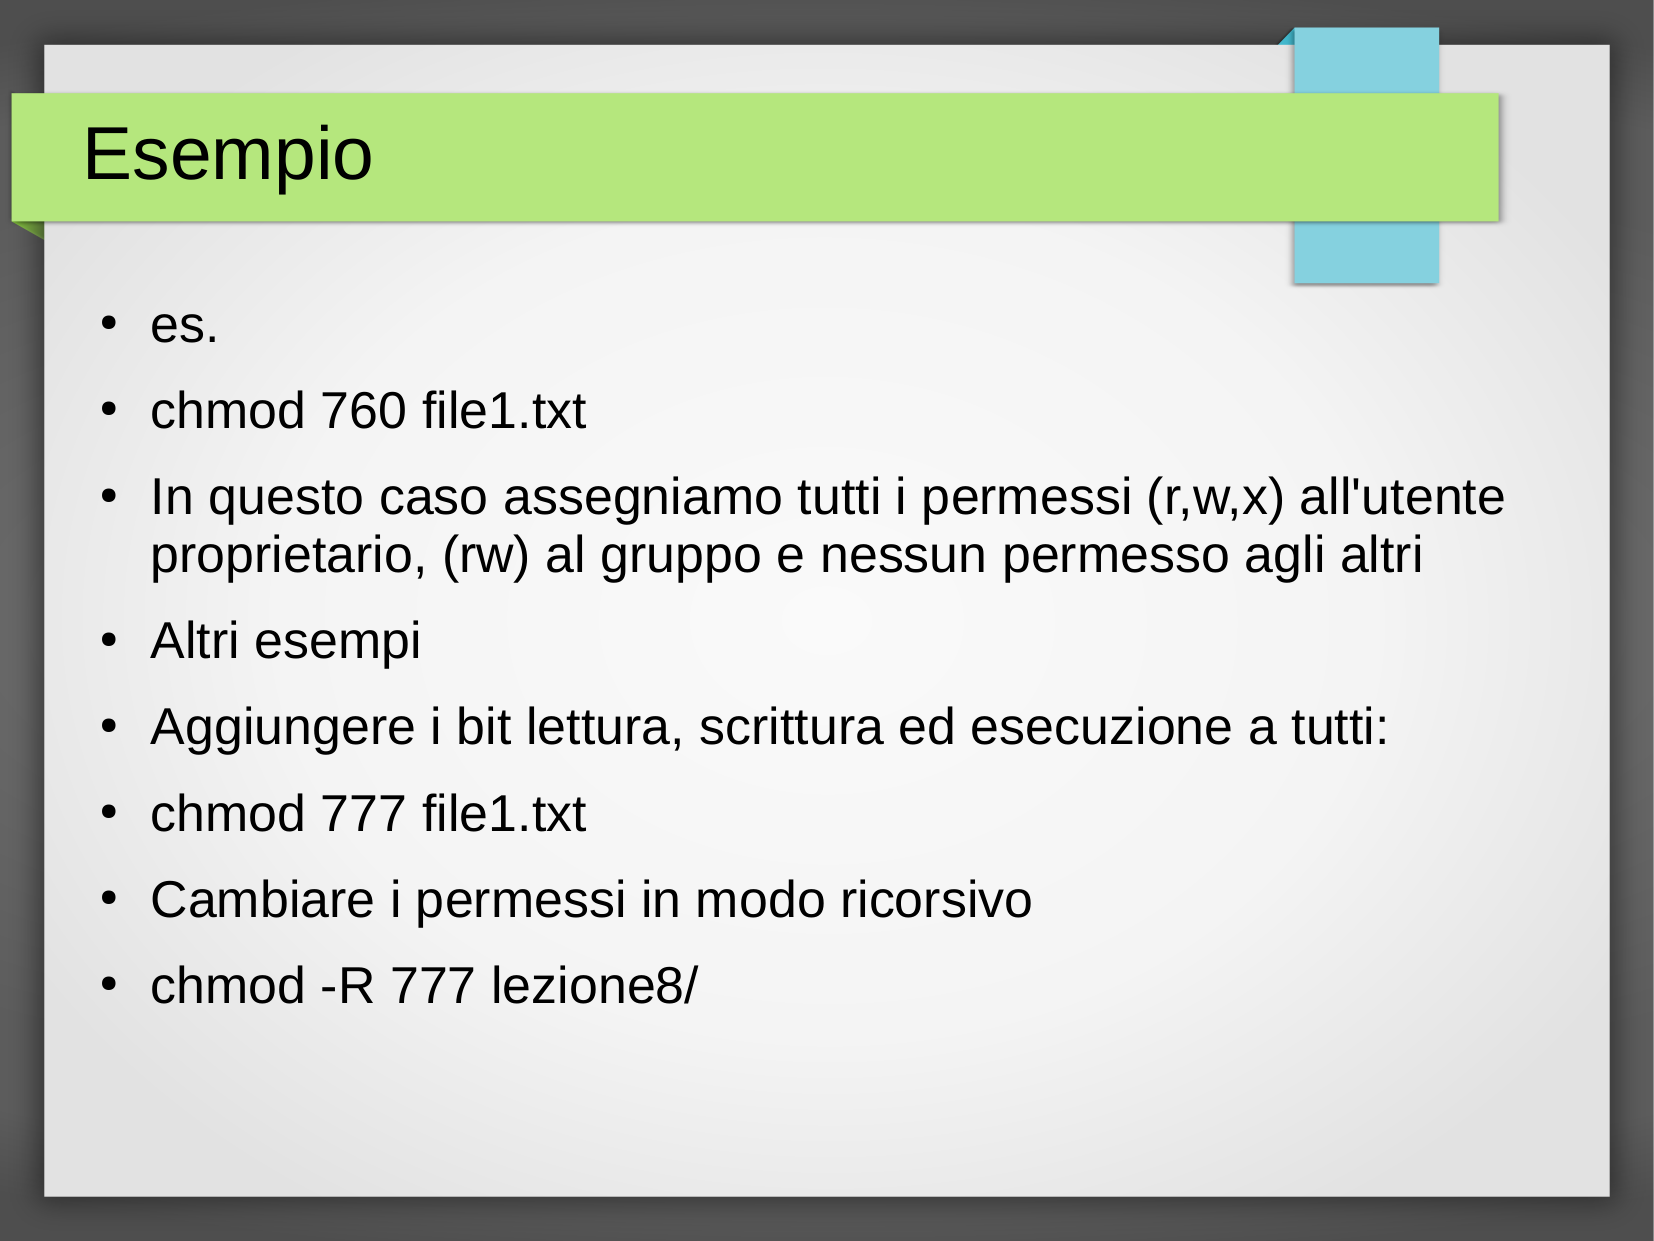

# Esempio
es.
chmod 760 file1.txt
In questo caso assegniamo tutti i permessi (r,w,x) all'utente proprietario, (rw) al gruppo e nessun permesso agli altri
Altri esempi
Aggiungere i bit lettura, scrittura ed esecuzione a tutti:
chmod 777 file1.txt
Cambiare i permessi in modo ricorsivo
chmod -R 777 lezione8/